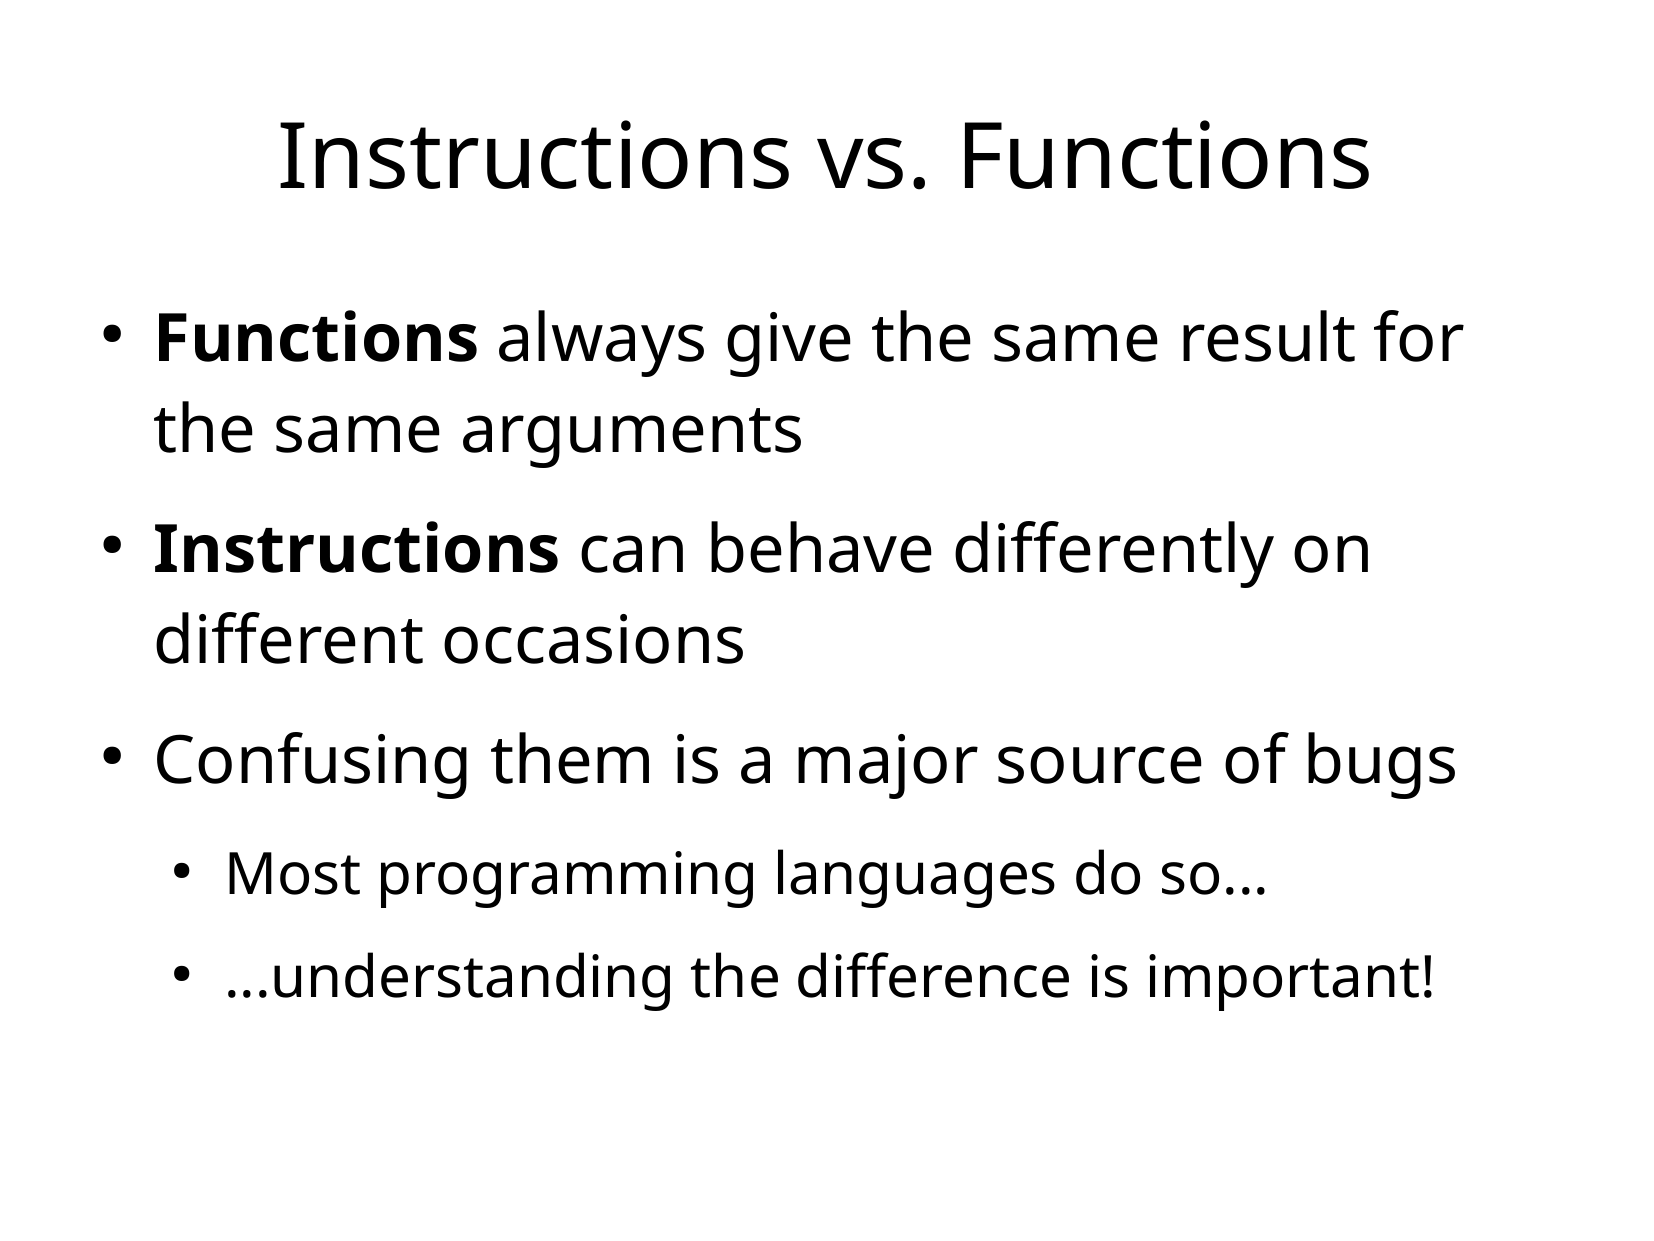

# Instructions vs. Functions
Functions always give the same result for the same arguments
Instructions can behave differently on different occasions
Confusing them is a major source of bugs
Most programming languages do so...
...understanding the difference is important!